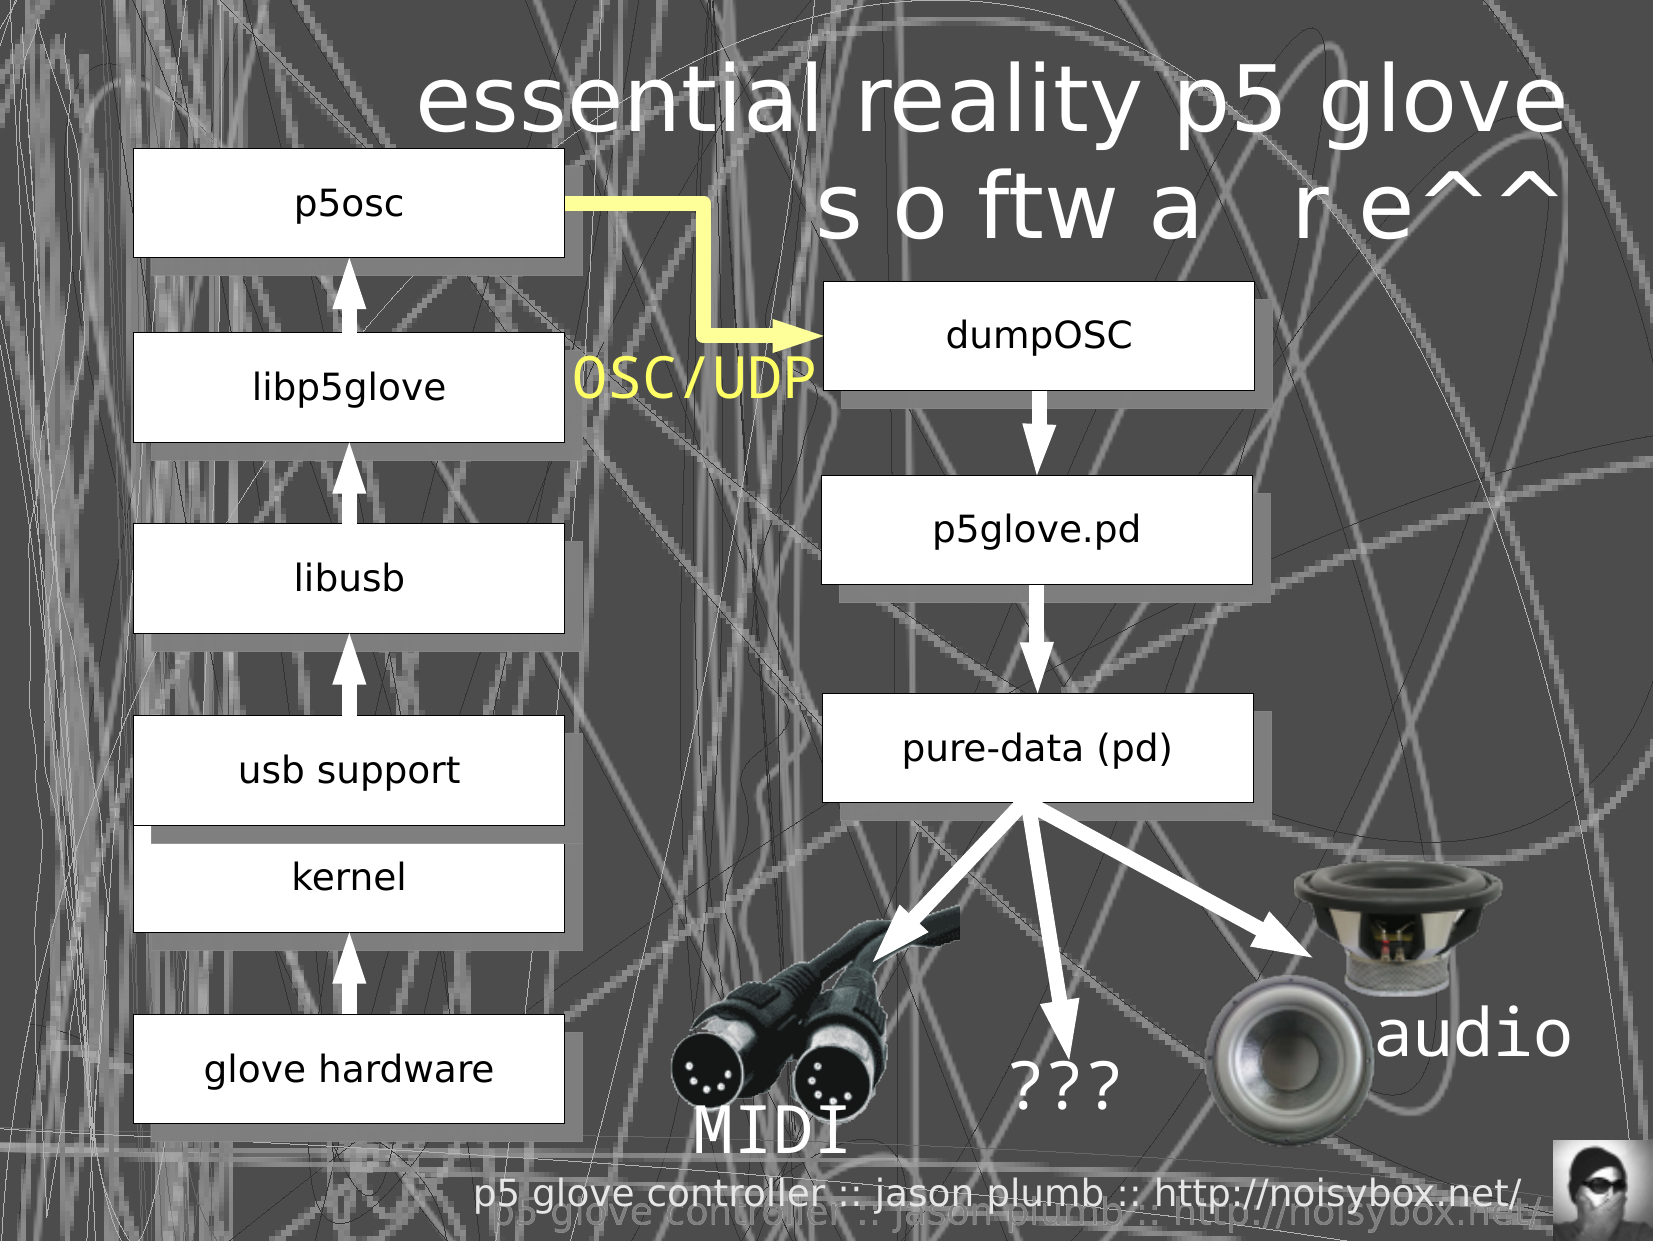

# essential reality p5 glove s o ftw a r e^^
p5osc
dumpOSC
OSC/UDP
libp5glove
p5glove.pd
libusb
pure-data (pd)
usb support
kernel
audio
glove hardware
???
MIDI
p5 glove controller :: jason plumb :: http://noisybox.net/